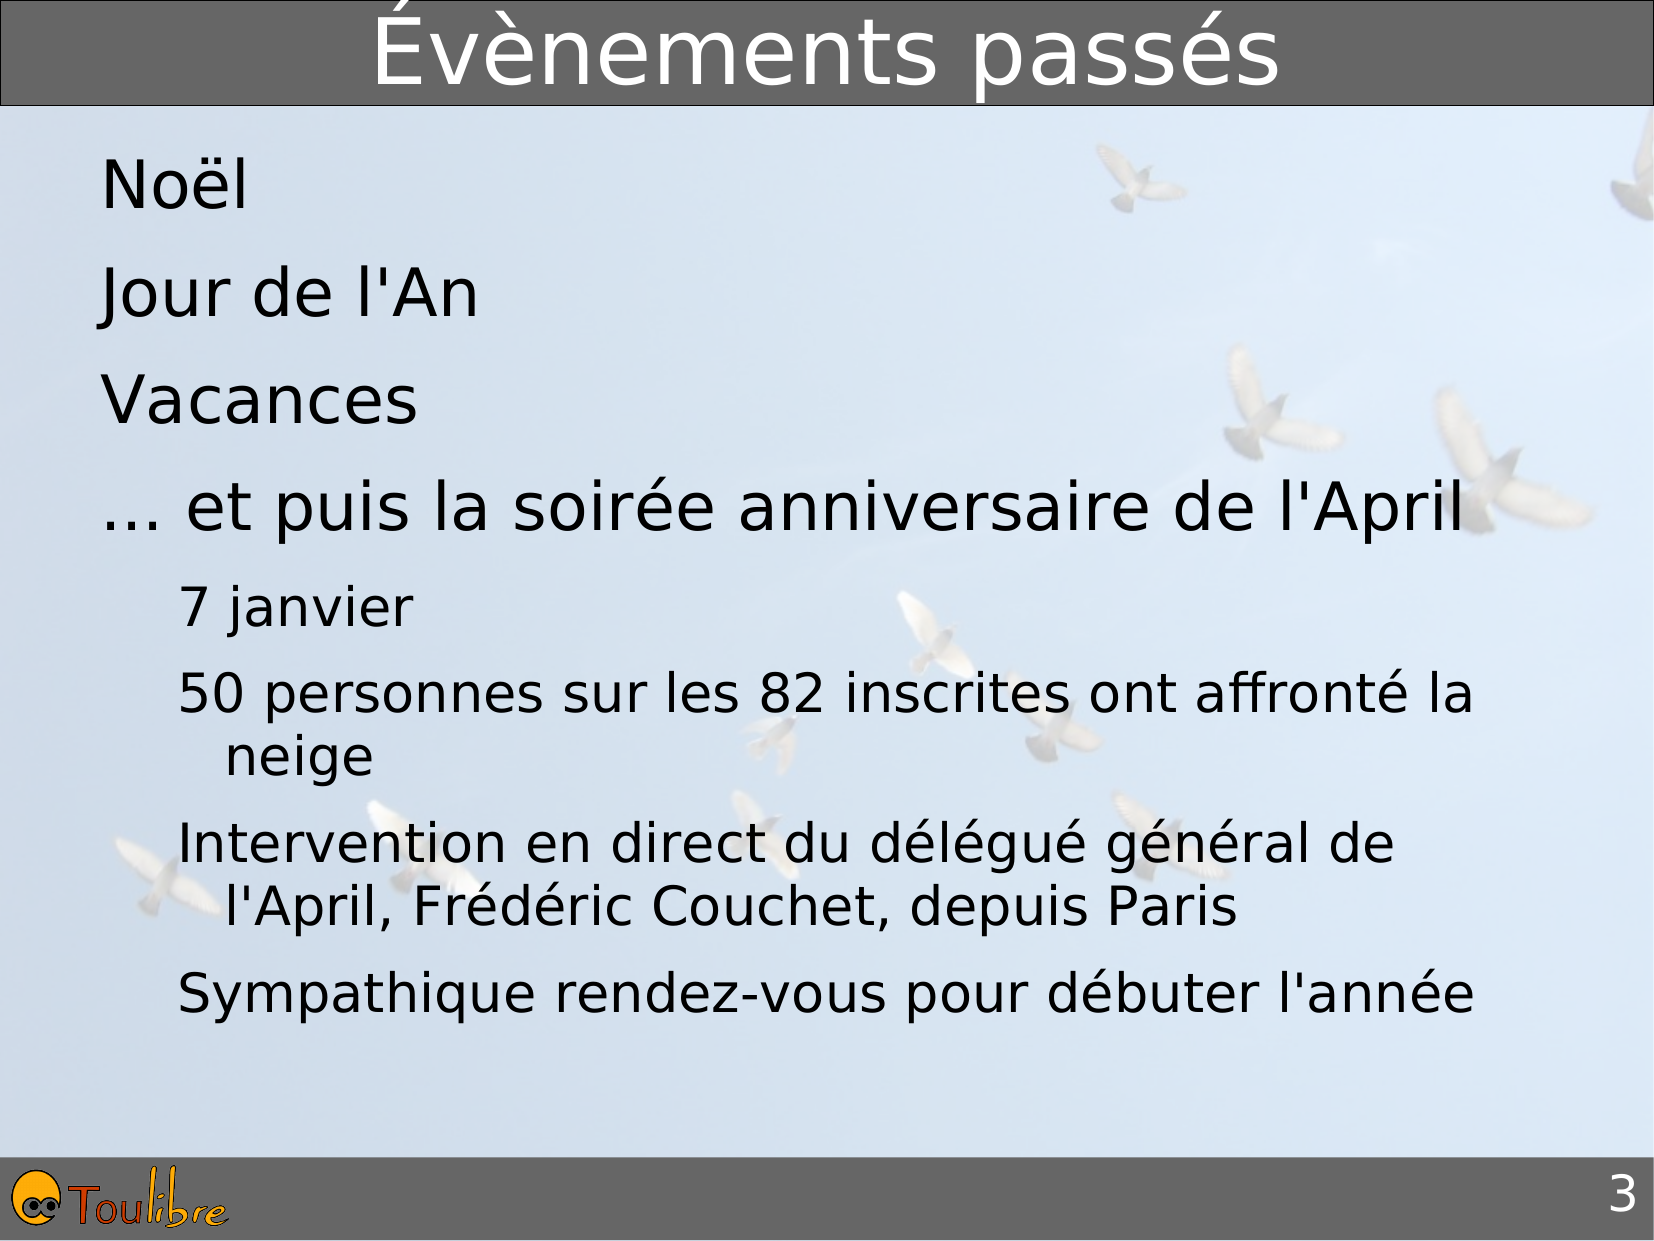

# Évènements passés
Noël
Jour de l'An
Vacances
... et puis la soirée anniversaire de l'April
7 janvier
50 personnes sur les 82 inscrites ont affronté la neige
Intervention en direct du délégué général de l'April, Frédéric Couchet, depuis Paris
Sympathique rendez-vous pour débuter l'année